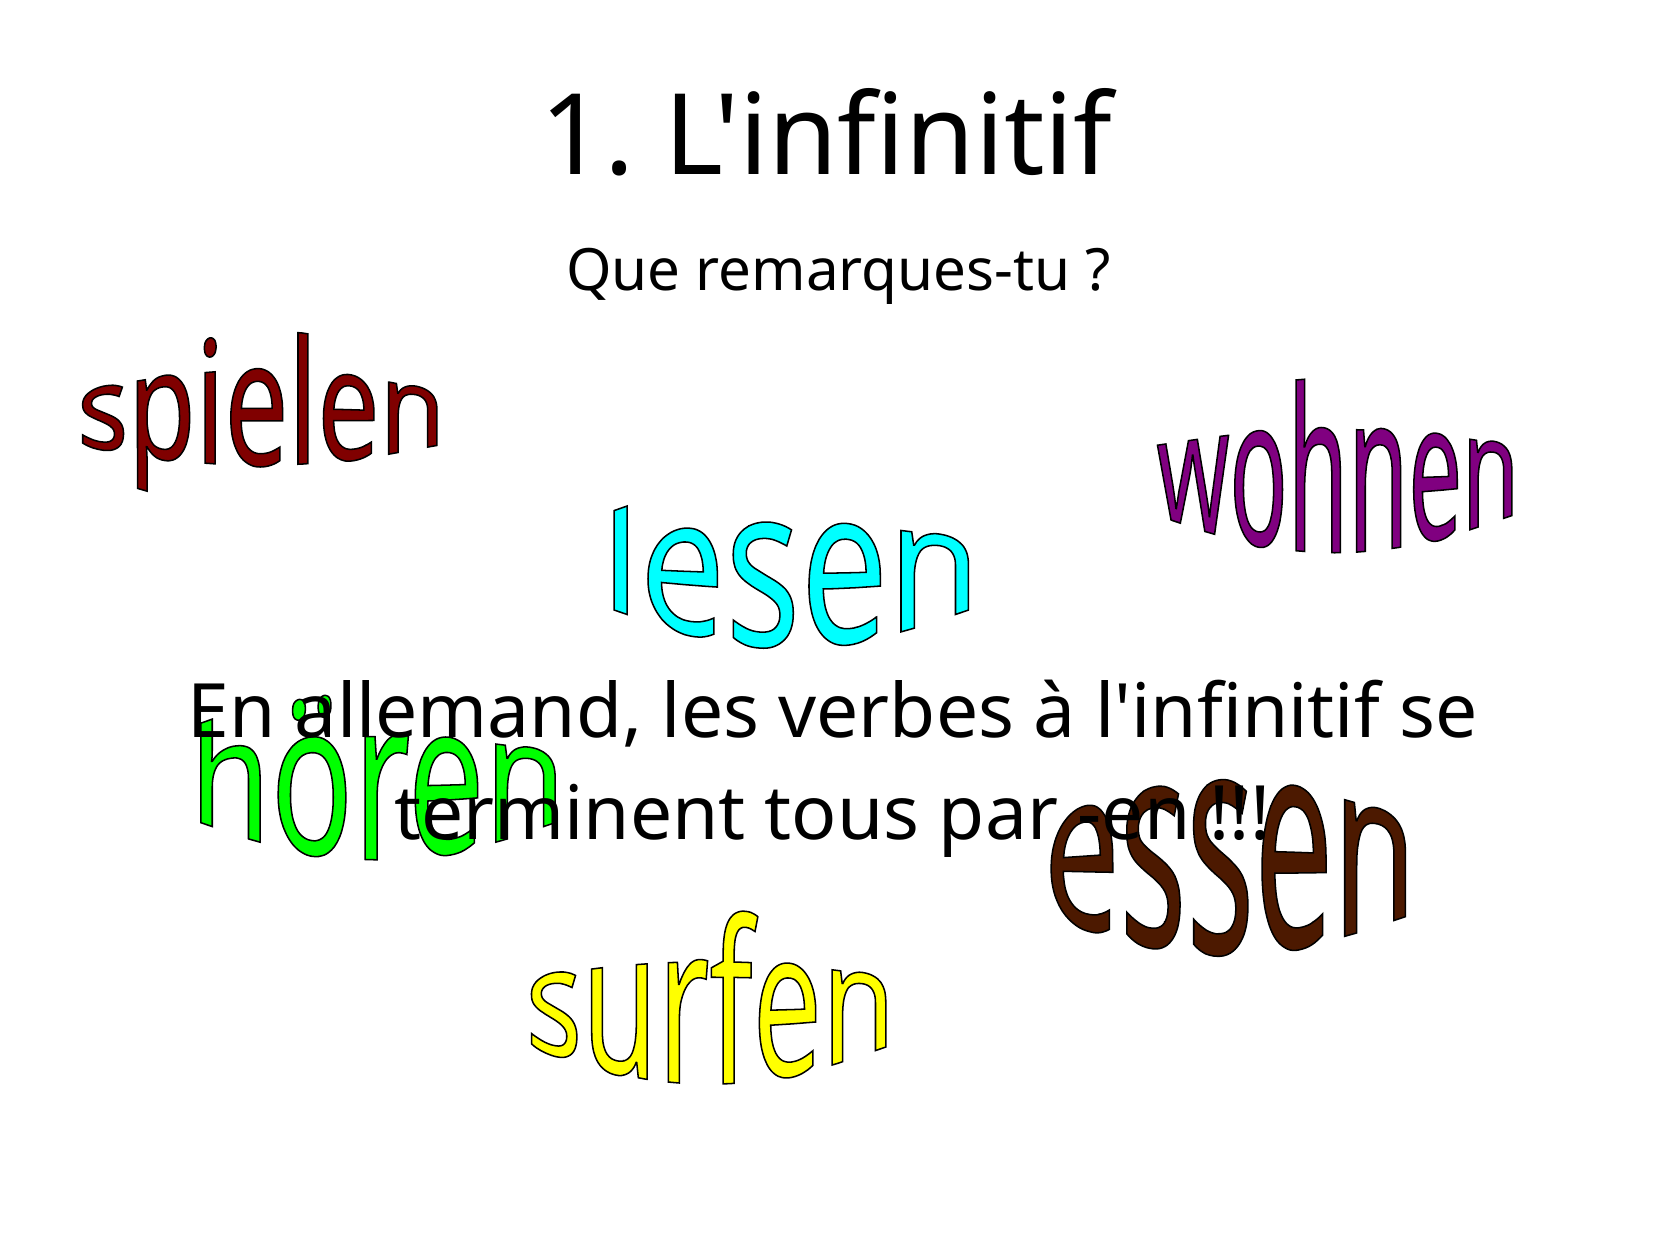

1. L'infinitif
Que remarques-tu ?
spielen
wohnen
lesen
En allemand, les verbes à l'infinitif se terminent tous par -en !!!
hören
essen
surfen